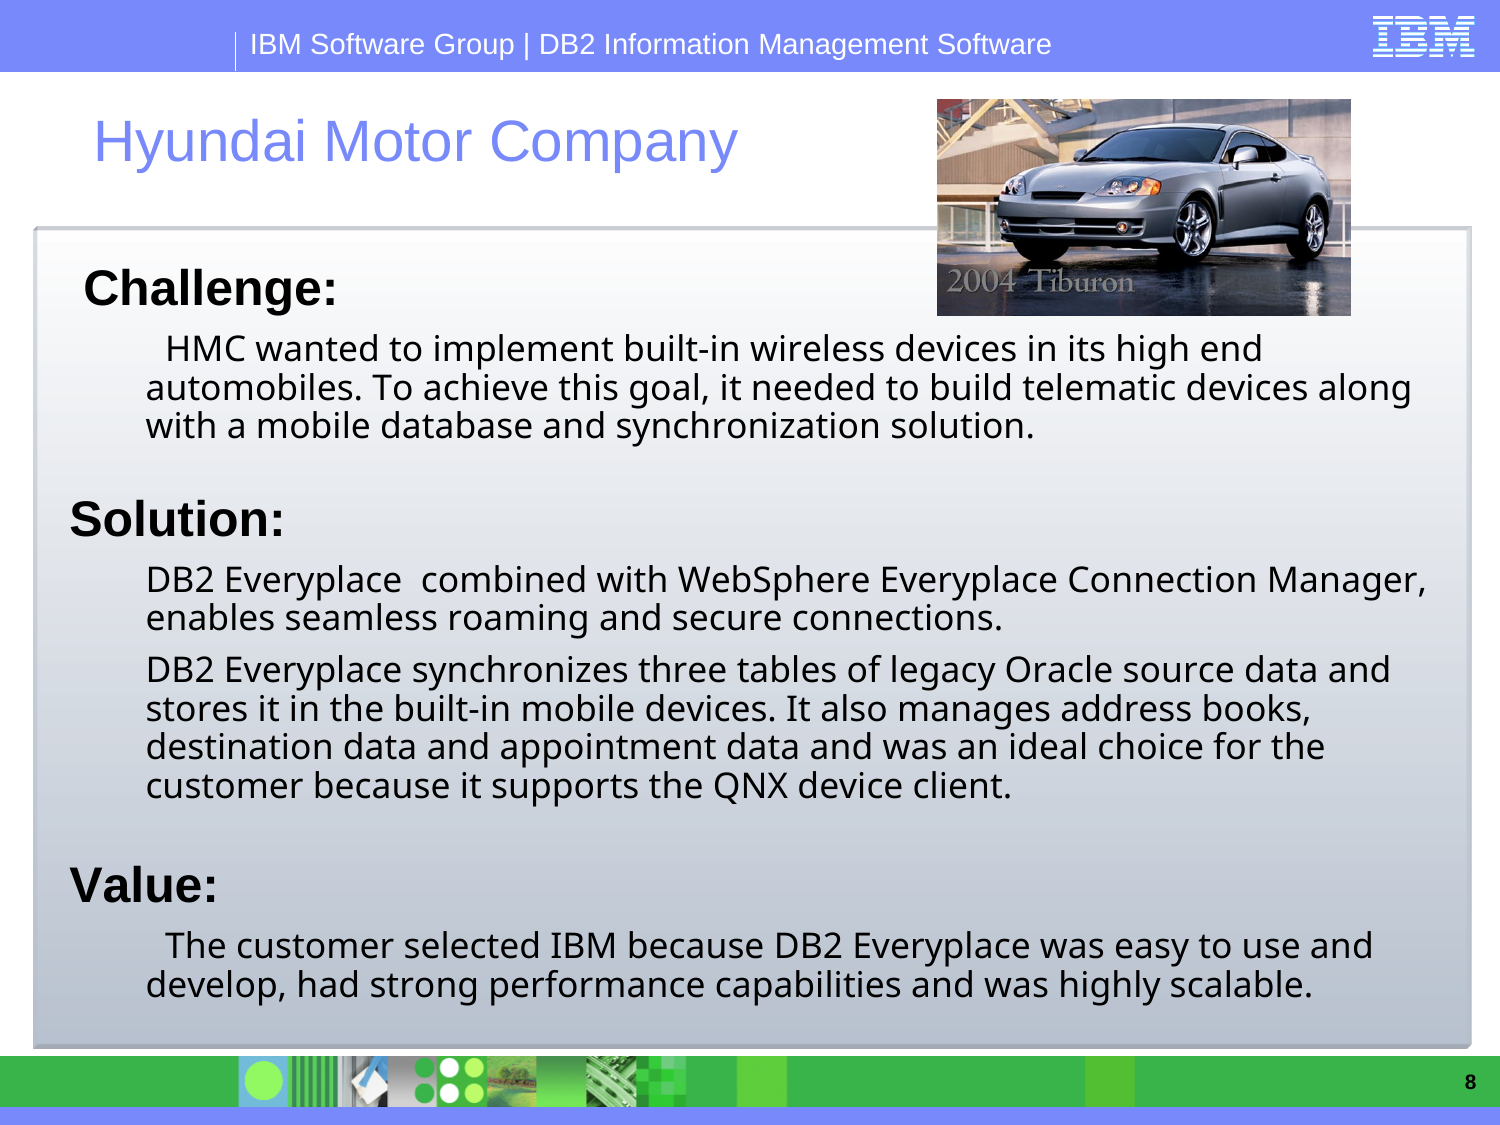

# Hyundai Motor Company
 Challenge:
 HMC wanted to implement built-in wireless devices in its high end automobiles. To achieve this goal, it needed to build telematic devices along with a mobile database and synchronization solution.
Solution:
DB2 Everyplace combined with WebSphere Everyplace Connection Manager, enables seamless roaming and secure connections.
DB2 Everyplace synchronizes three tables of legacy Oracle source data and stores it in the built-in mobile devices. It also manages address books, destination data and appointment data and was an ideal choice for the customer because it supports the QNX device client.
Value:
 The customer selected IBM because DB2 Everyplace was easy to use and develop, had strong performance capabilities and was highly scalable.
8